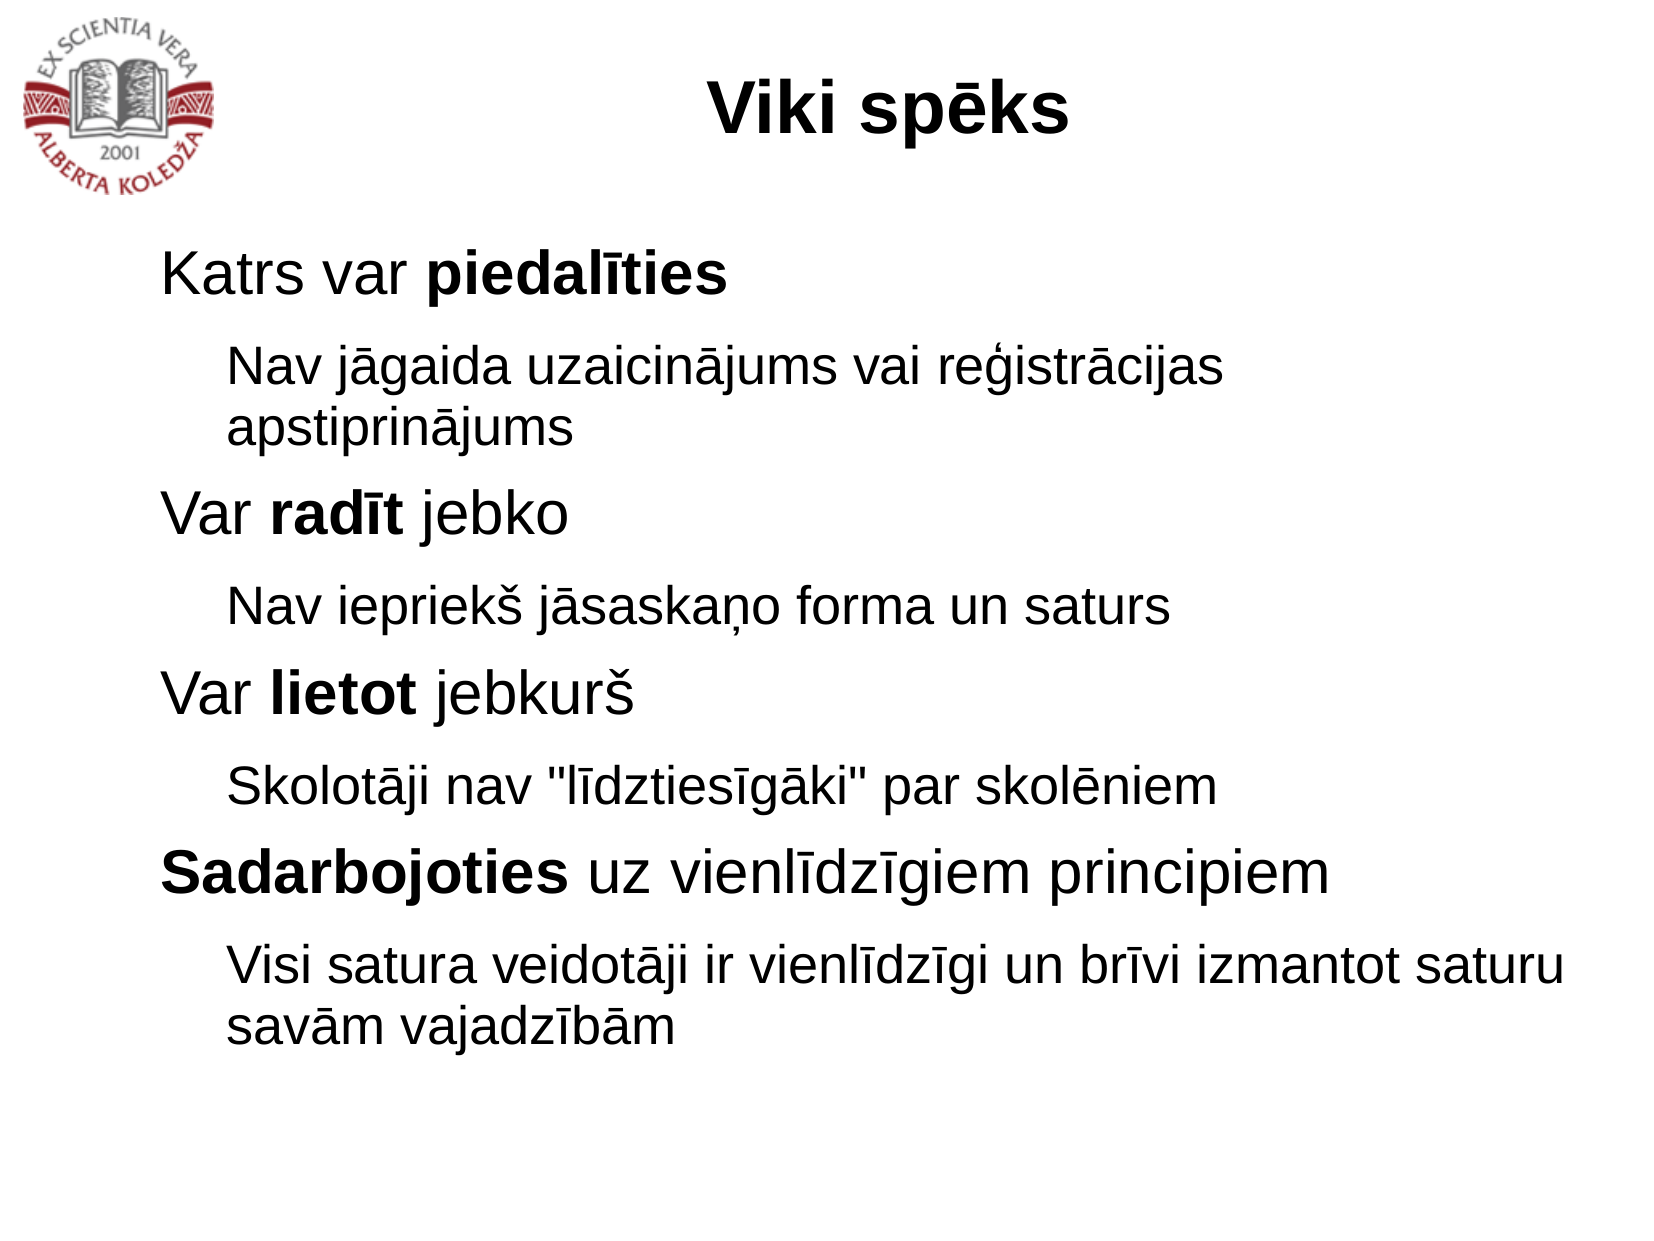

# Viki spēks
Katrs var piedalīties
Nav jāgaida uzaicinājums vai reģistrācijas apstiprinājums
Var radīt jebko
Nav iepriekš jāsaskaņo forma un saturs
Var lietot jebkurš
Skolotāji nav "līdztiesīgāki" par skolēniem
Sadarbojoties uz vienlīdzīgiem principiem
Visi satura veidotāji ir vienlīdzīgi un brīvi izmantot saturu savām vajadzībām